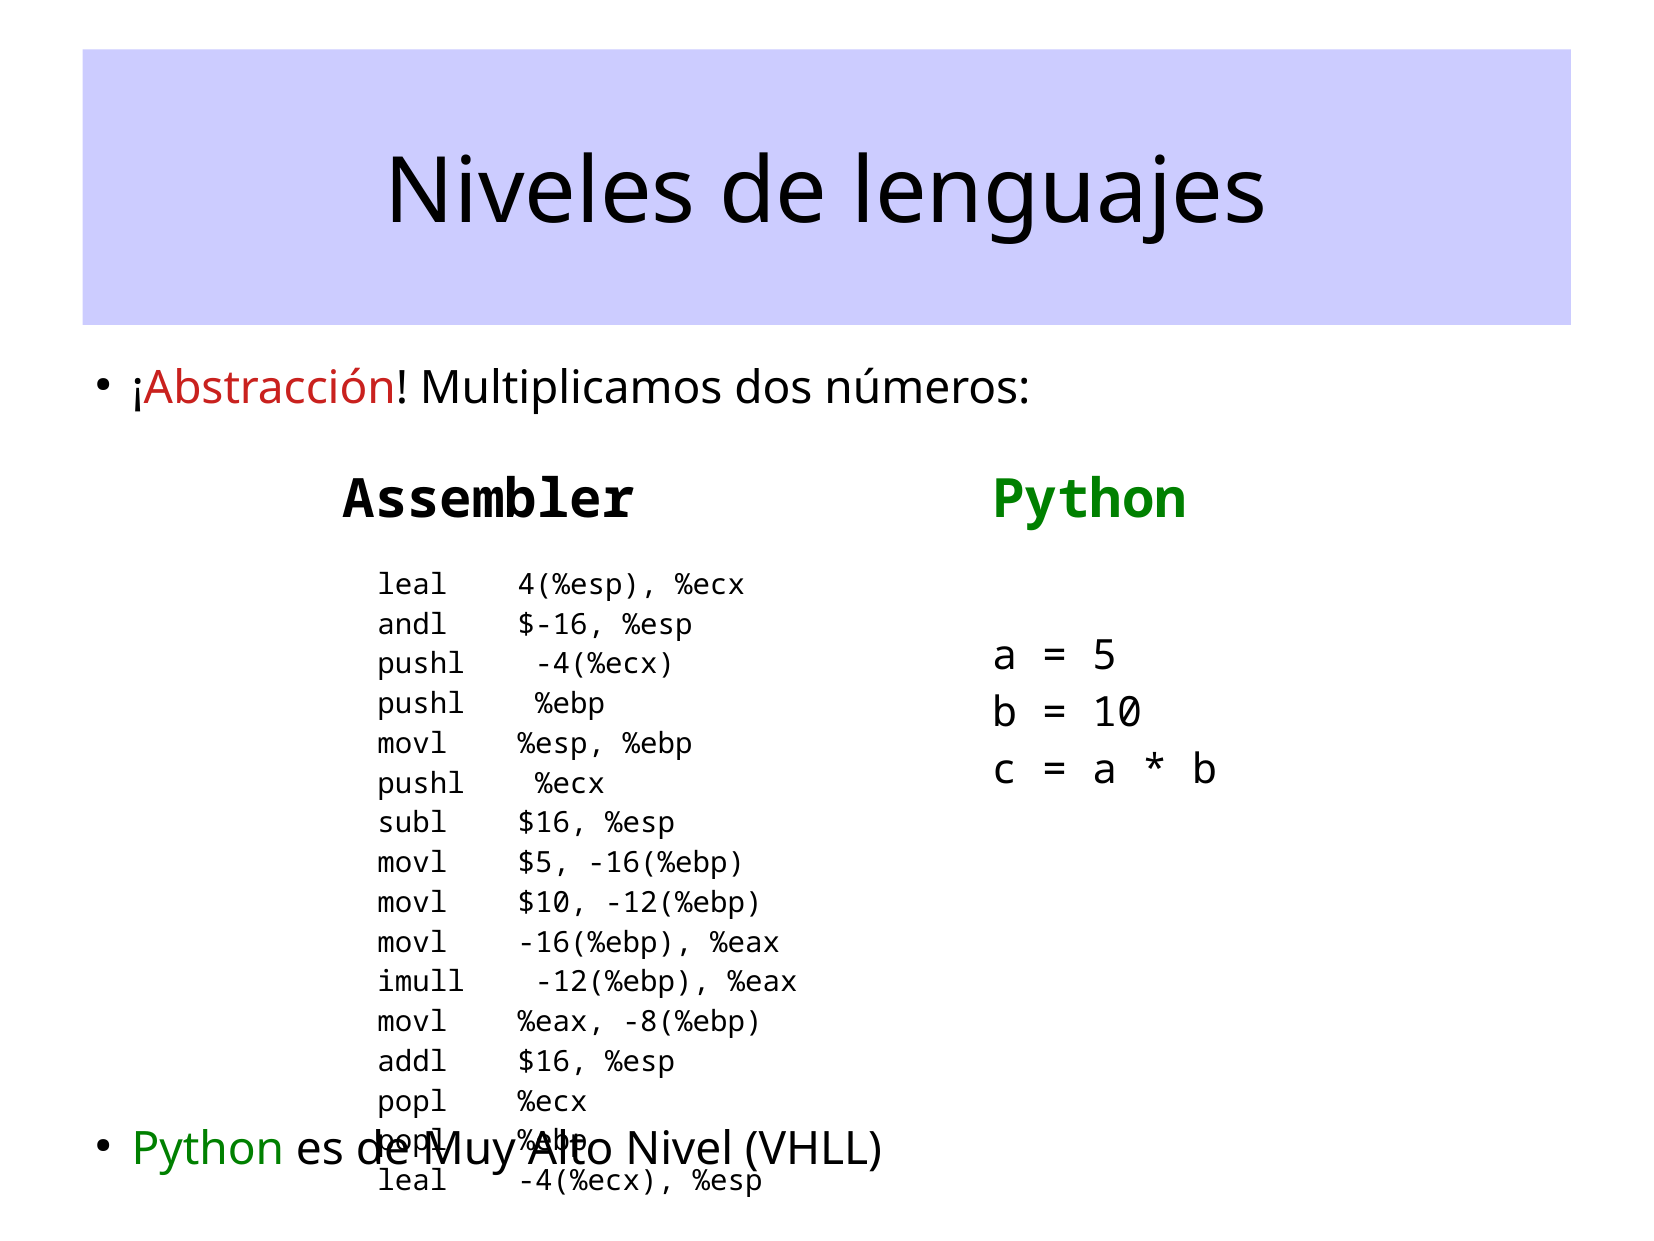

# Niveles de lenguajes
¡Abstracción! Multiplicamos dos números:
Python es de Muy Alto Nivel (VHLL)
Assembler
 leal 4(%esp), %ecx
 andl $-16, %esp
 pushl -4(%ecx)
 pushl %ebp
 movl %esp, %ebp
 pushl %ecx
 subl $16, %esp
 movl $5, -16(%ebp)
 movl $10, -12(%ebp)
 movl -16(%ebp), %eax
 imull -12(%ebp), %eax
 movl %eax, -8(%ebp)
 addl $16, %esp
 popl %ecx
 popl %ebp
 leal -4(%ecx), %esp
Python
a = 5
b = 10
c = a * b